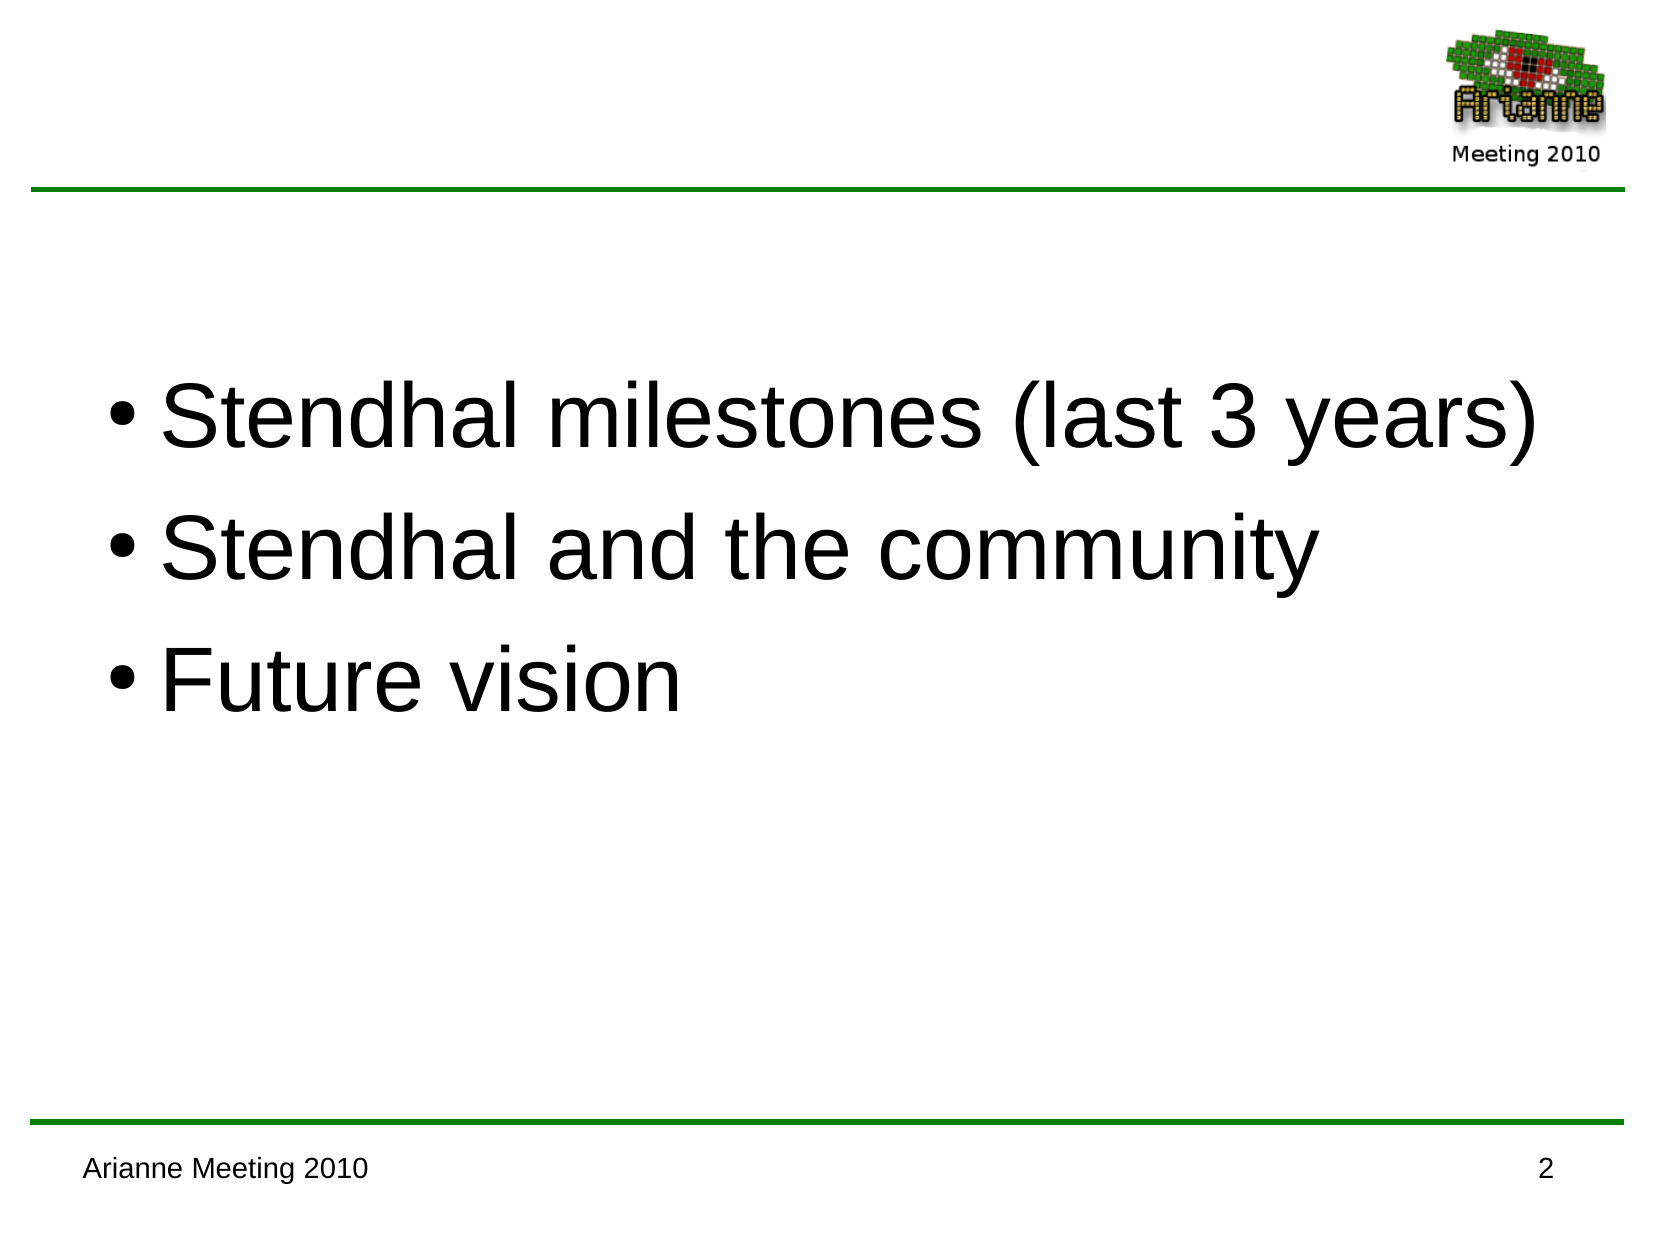

# Stendhal milestones (last 3 years)
Stendhal and the community
Future vision
2010-03-13
2